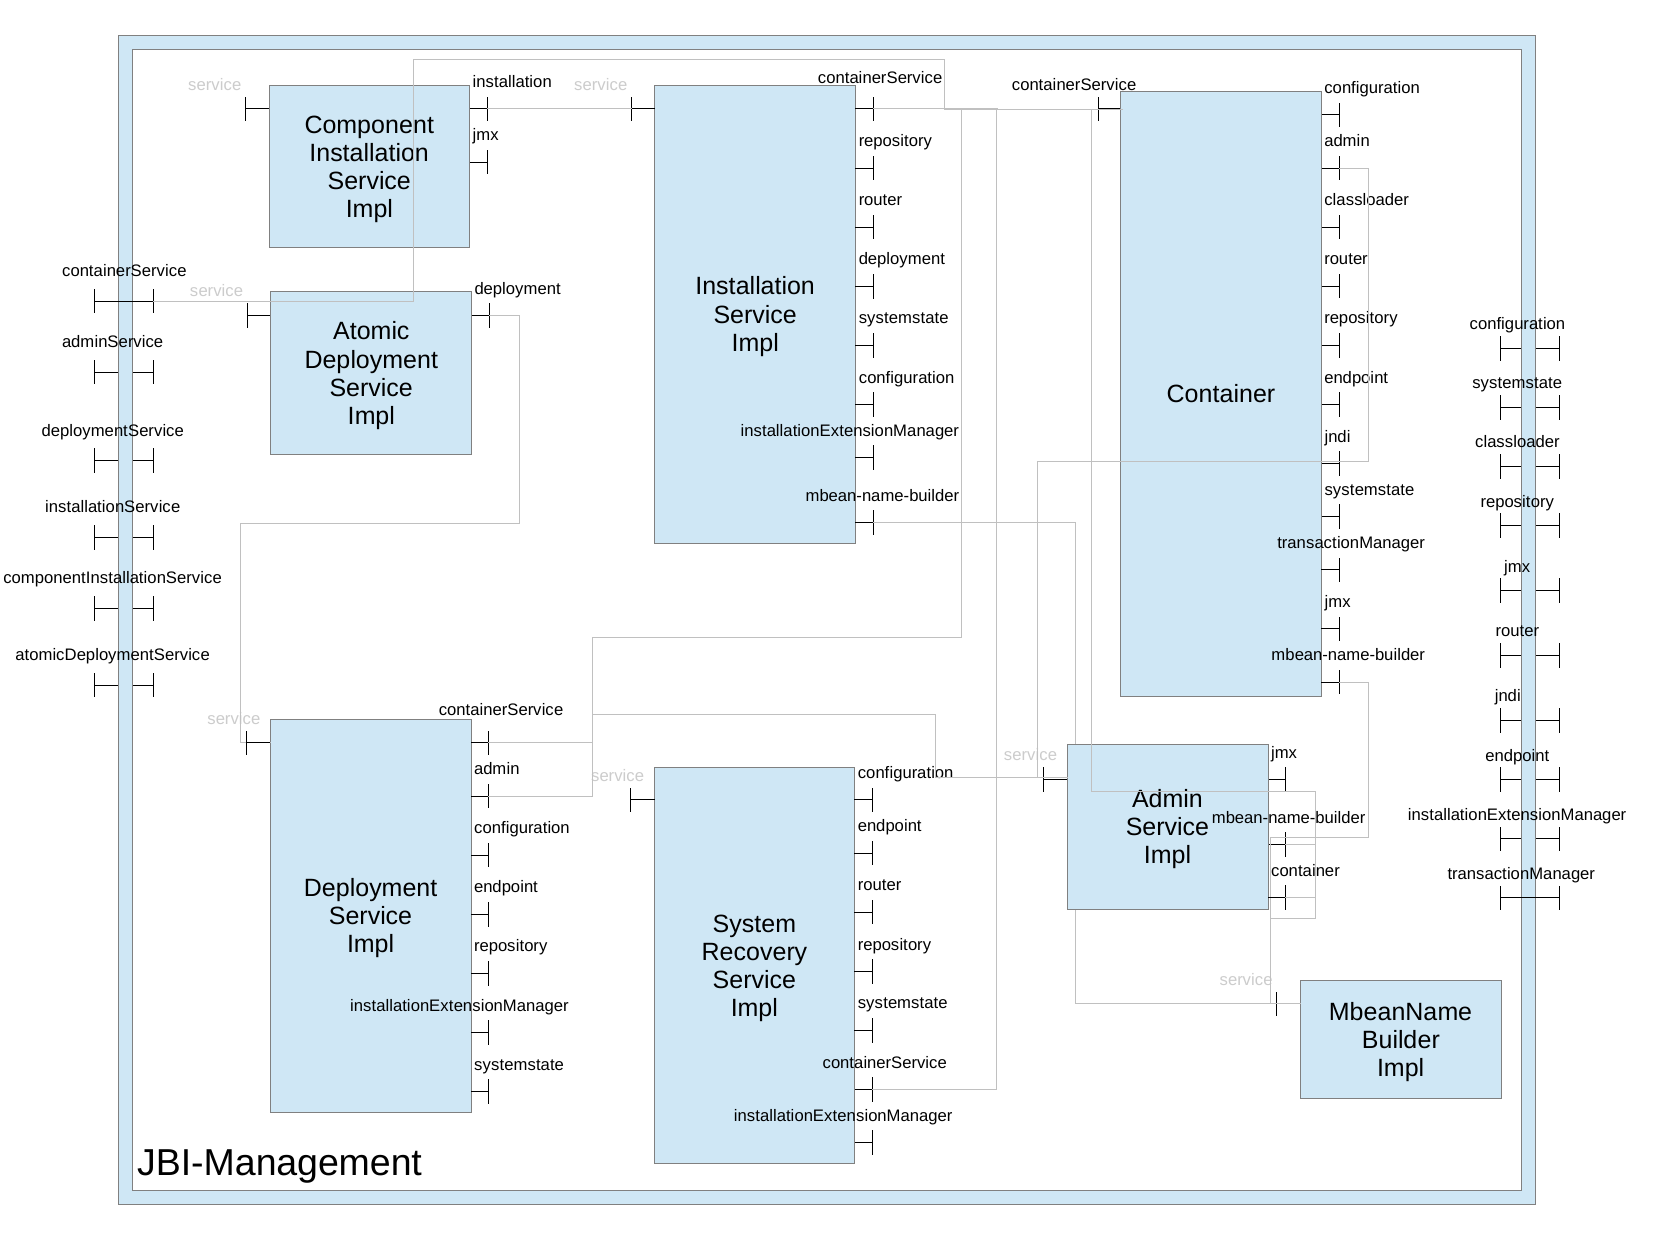

containerService
installation
service
service
containerService
configuration
Component
Installation
Service
Impl
Installation
Service
Impl
Container
jmx
repository
admin
router
classloader
router
deployment
containerService
deployment
service
Atomic
Deployment
Service
Impl
repository
systemstate
configuration
adminService
endpoint
configuration
systemstate
deploymentService
installationExtensionManager
jndi
classloader
systemstate
mbean-name-builder
repository
installationService
transactionManager
jmx
componentInstallationService
jmx
router
atomicDeploymentService
mbean-name-builder
jndi
containerService
service
Deployment
Service
Impl
jmx
service
endpoint
Admin
Service
Impl
admin
configuration
service
System
Recovery
Service
Impl
installationExtensionManager
mbean-name-builder
endpoint
configuration
container
transactionManager
router
endpoint
repository
repository
service
MbeanName
Builder
Impl
systemstate
installationExtensionManager
containerService
systemstate
installationExtensionManager
JBI-Management